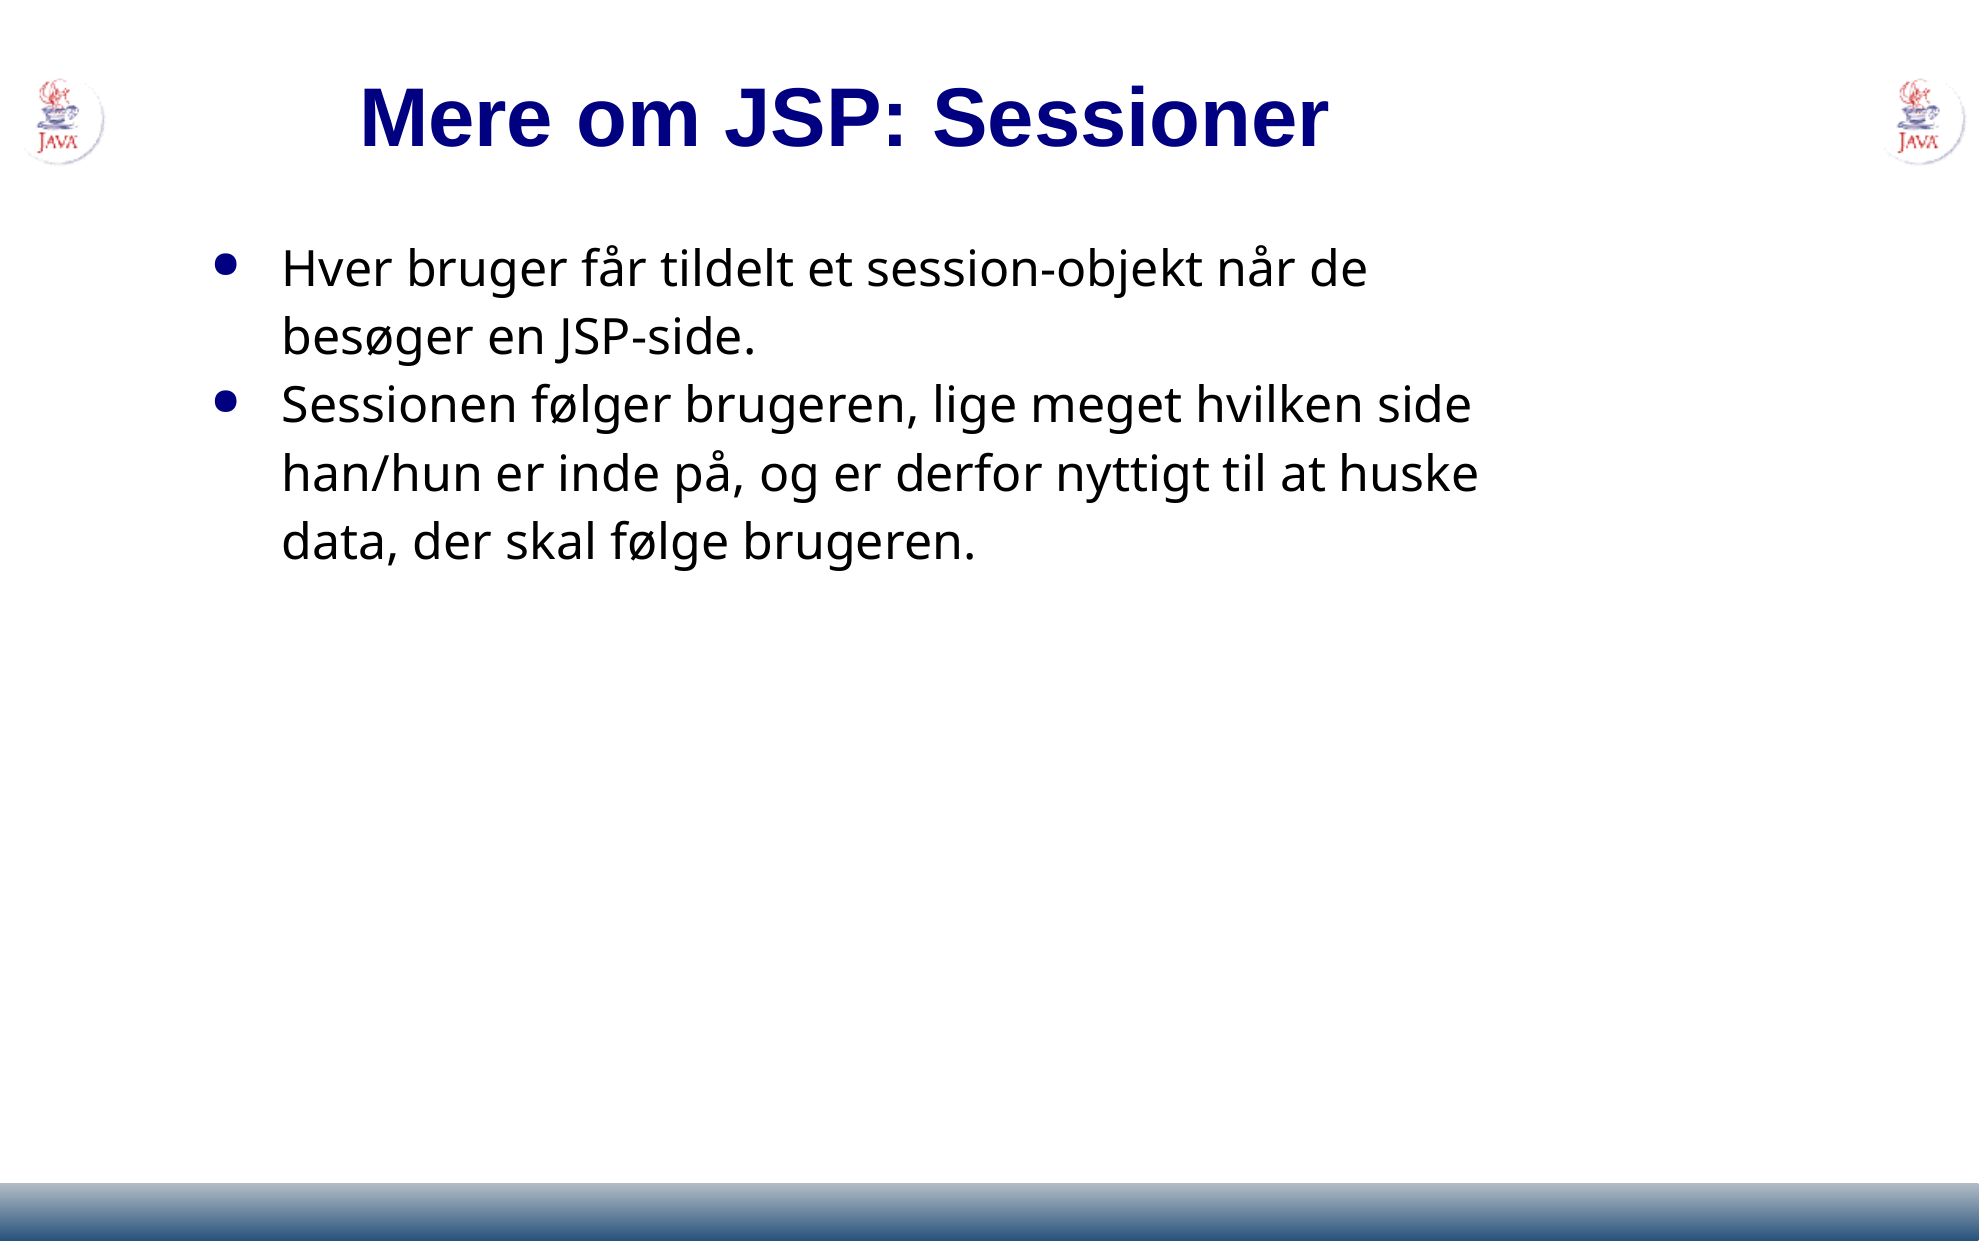

# Mere om JSP: Sessioner
Hver bruger får tildelt et session-objekt når de besøger en JSP-side.
Sessionen følger brugeren, lige meget hvilken side han/hun er inde på, og er derfor nyttigt til at huske data, der skal følge brugeren.